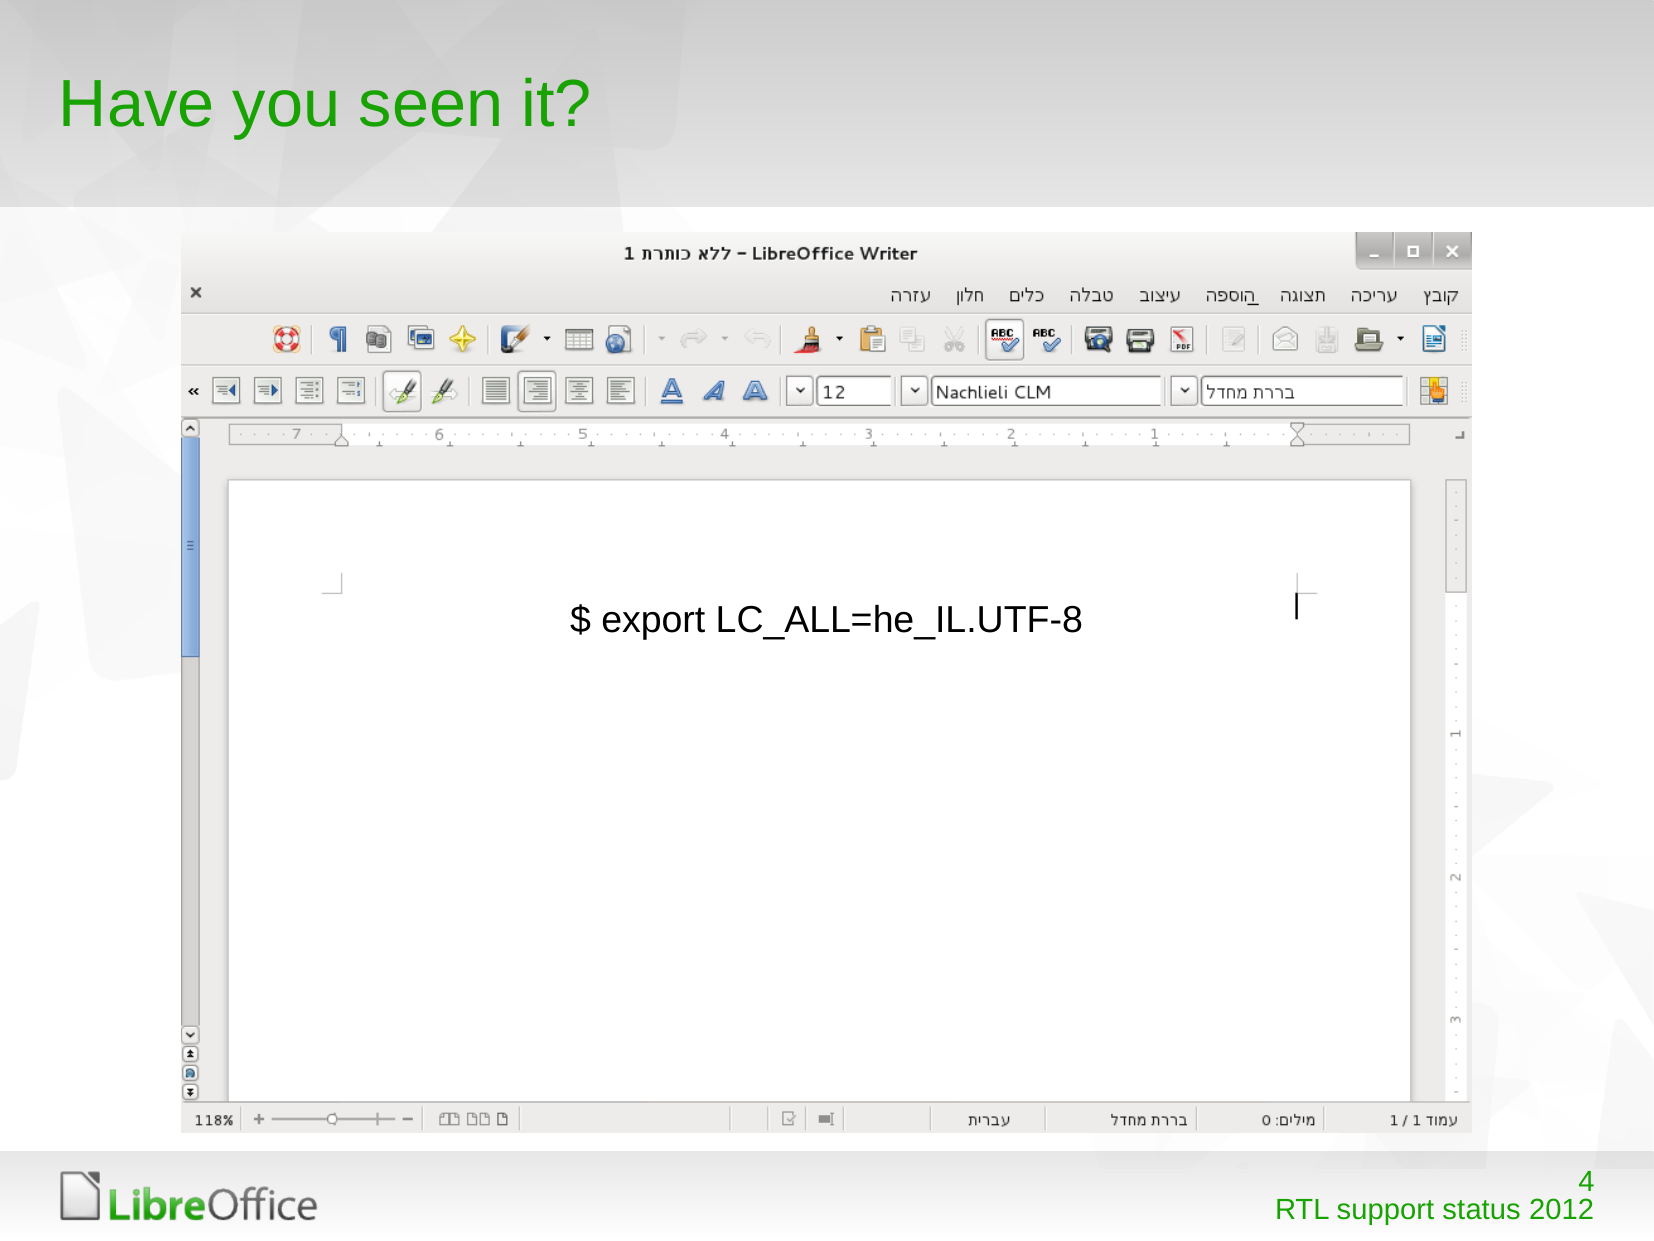

# Have you seen it?
$ export LC_ALL=he_IL.UTF-8
4
RTL support status 2012